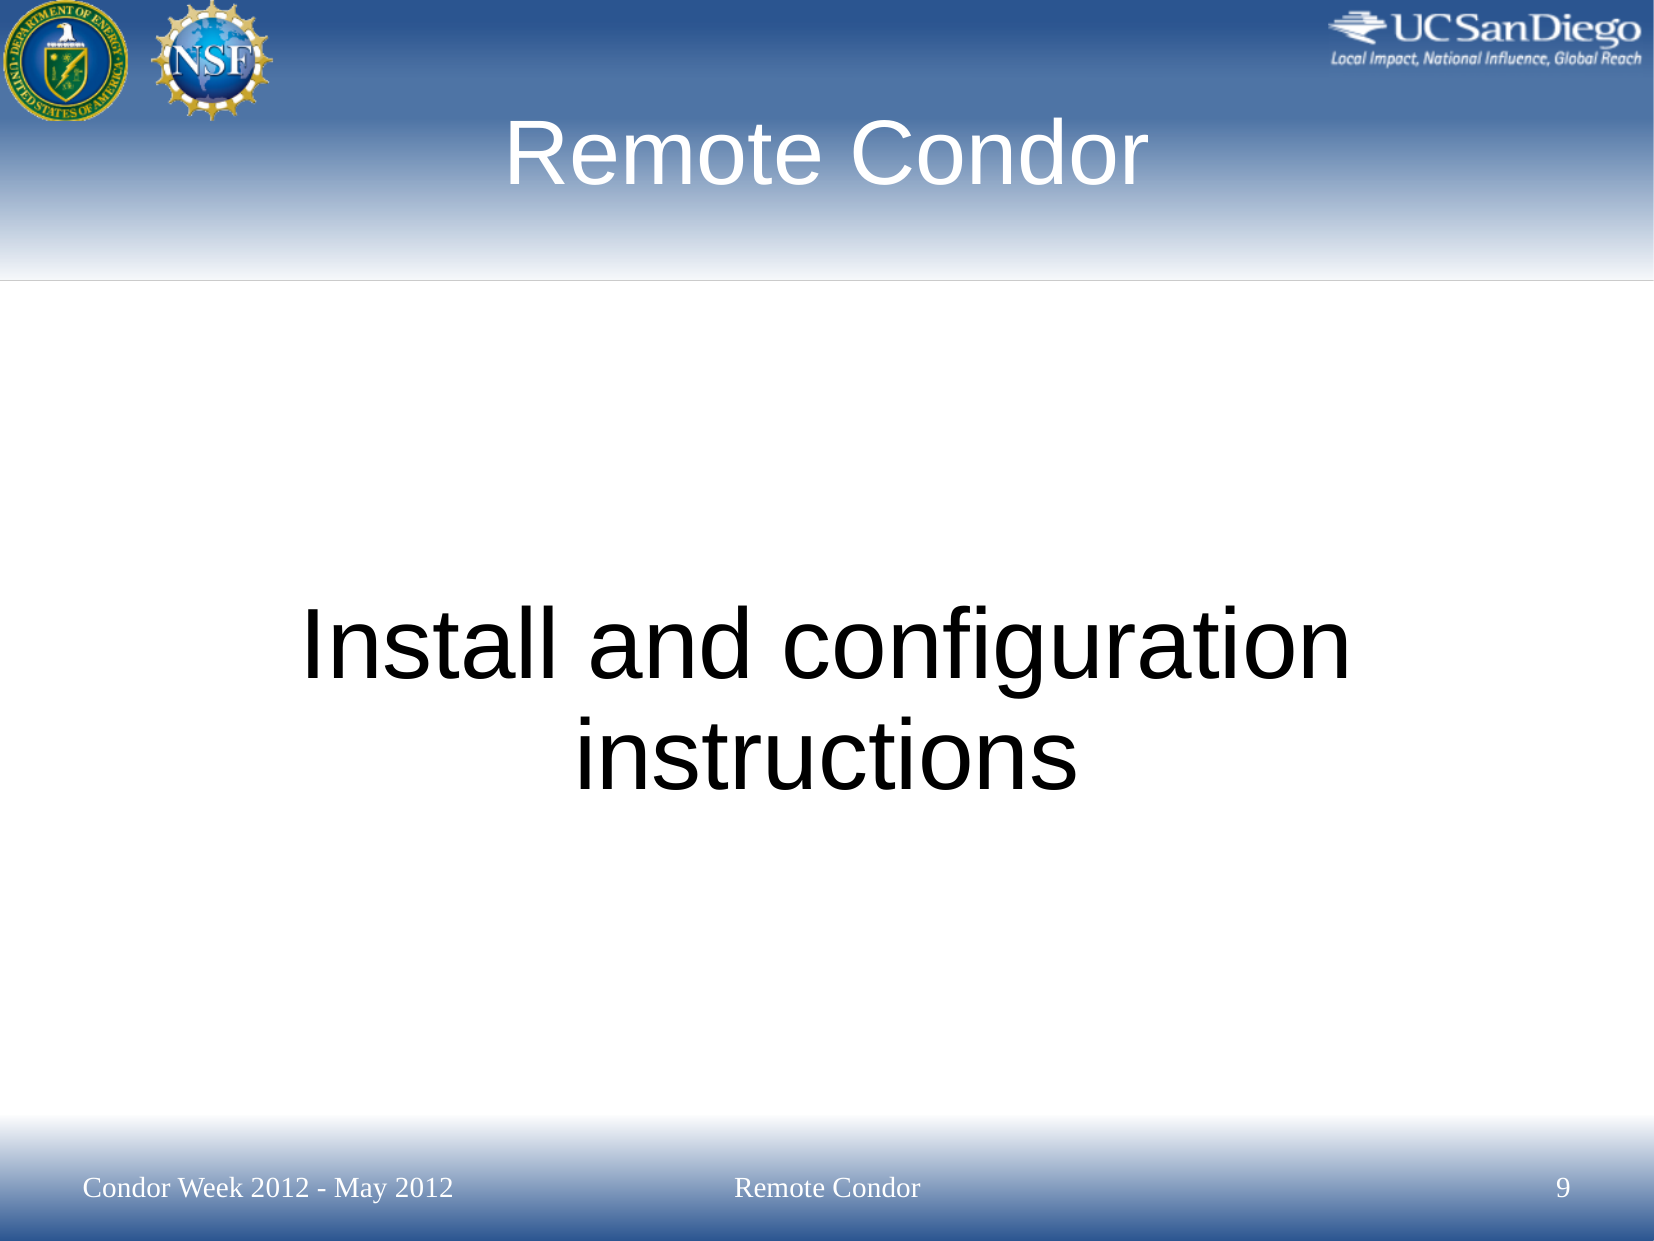

# Remote Condor
Install and configuration
instructions
Condor Week 2012 - May 2012
Remote Condor
9